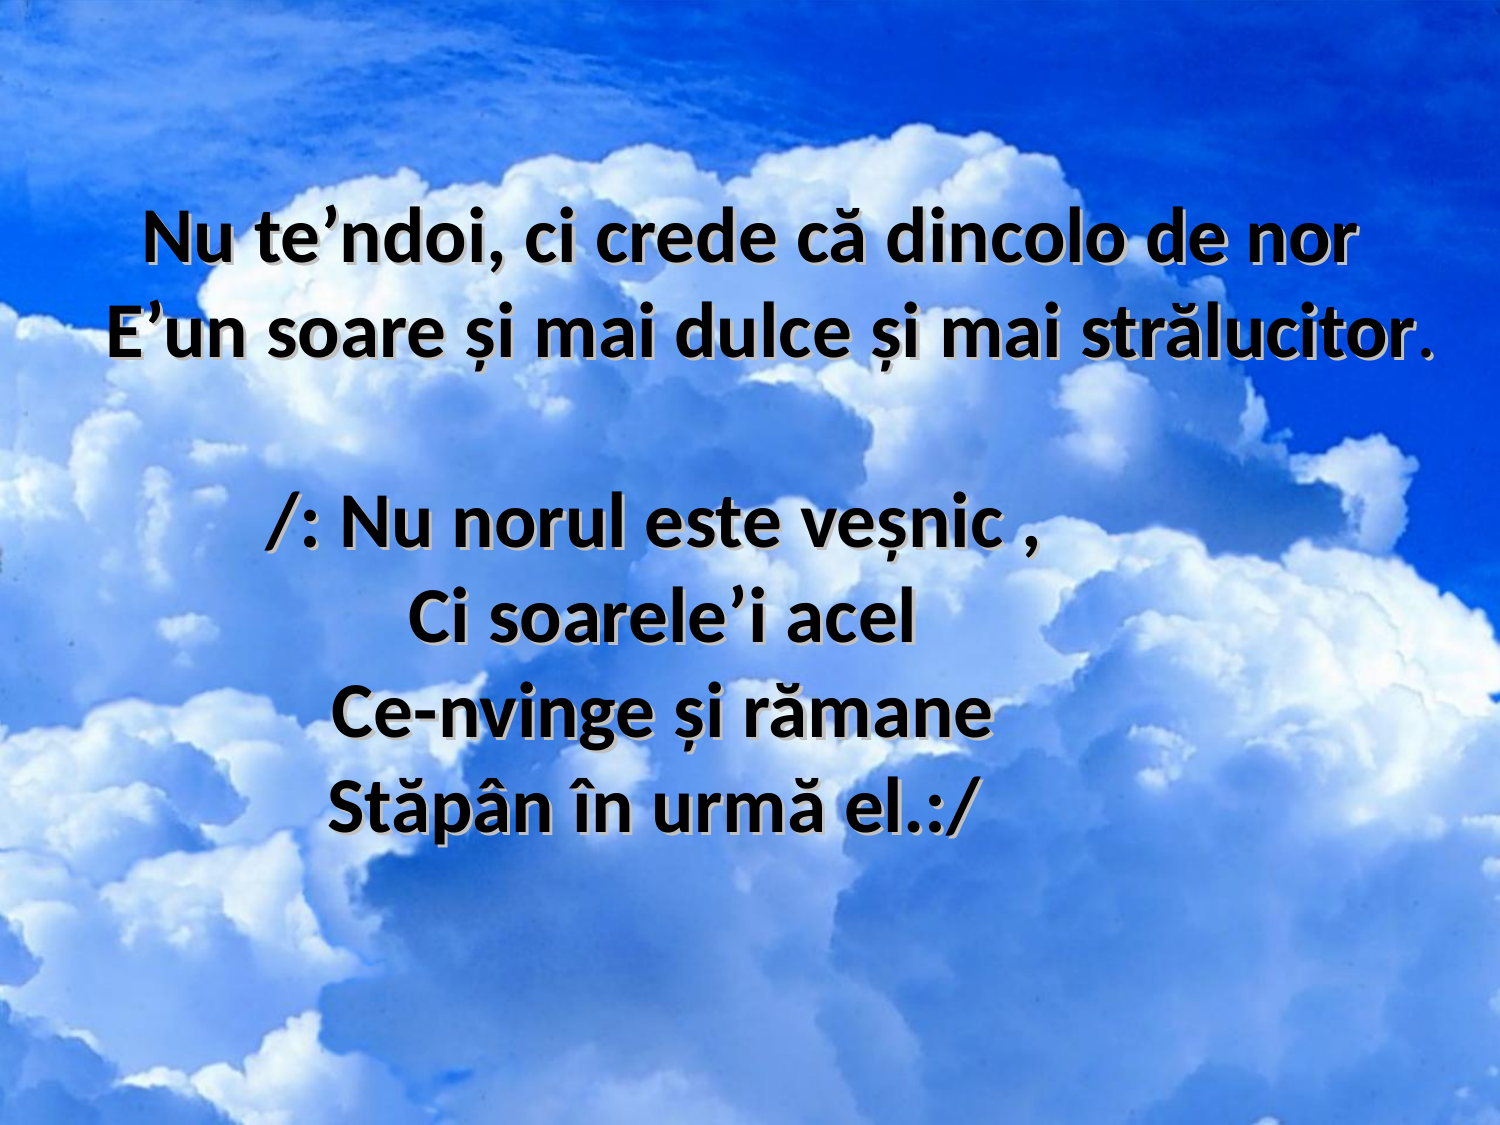

Nu te’ndoi, ci crede că dincolo de nor
 E’un soare și mai dulce și mai strălucitor.
/: Nu norul este veșnic ,
Ci soarele’i acel
Ce-nvinge și rămane
Stăpân în urmă el.:/